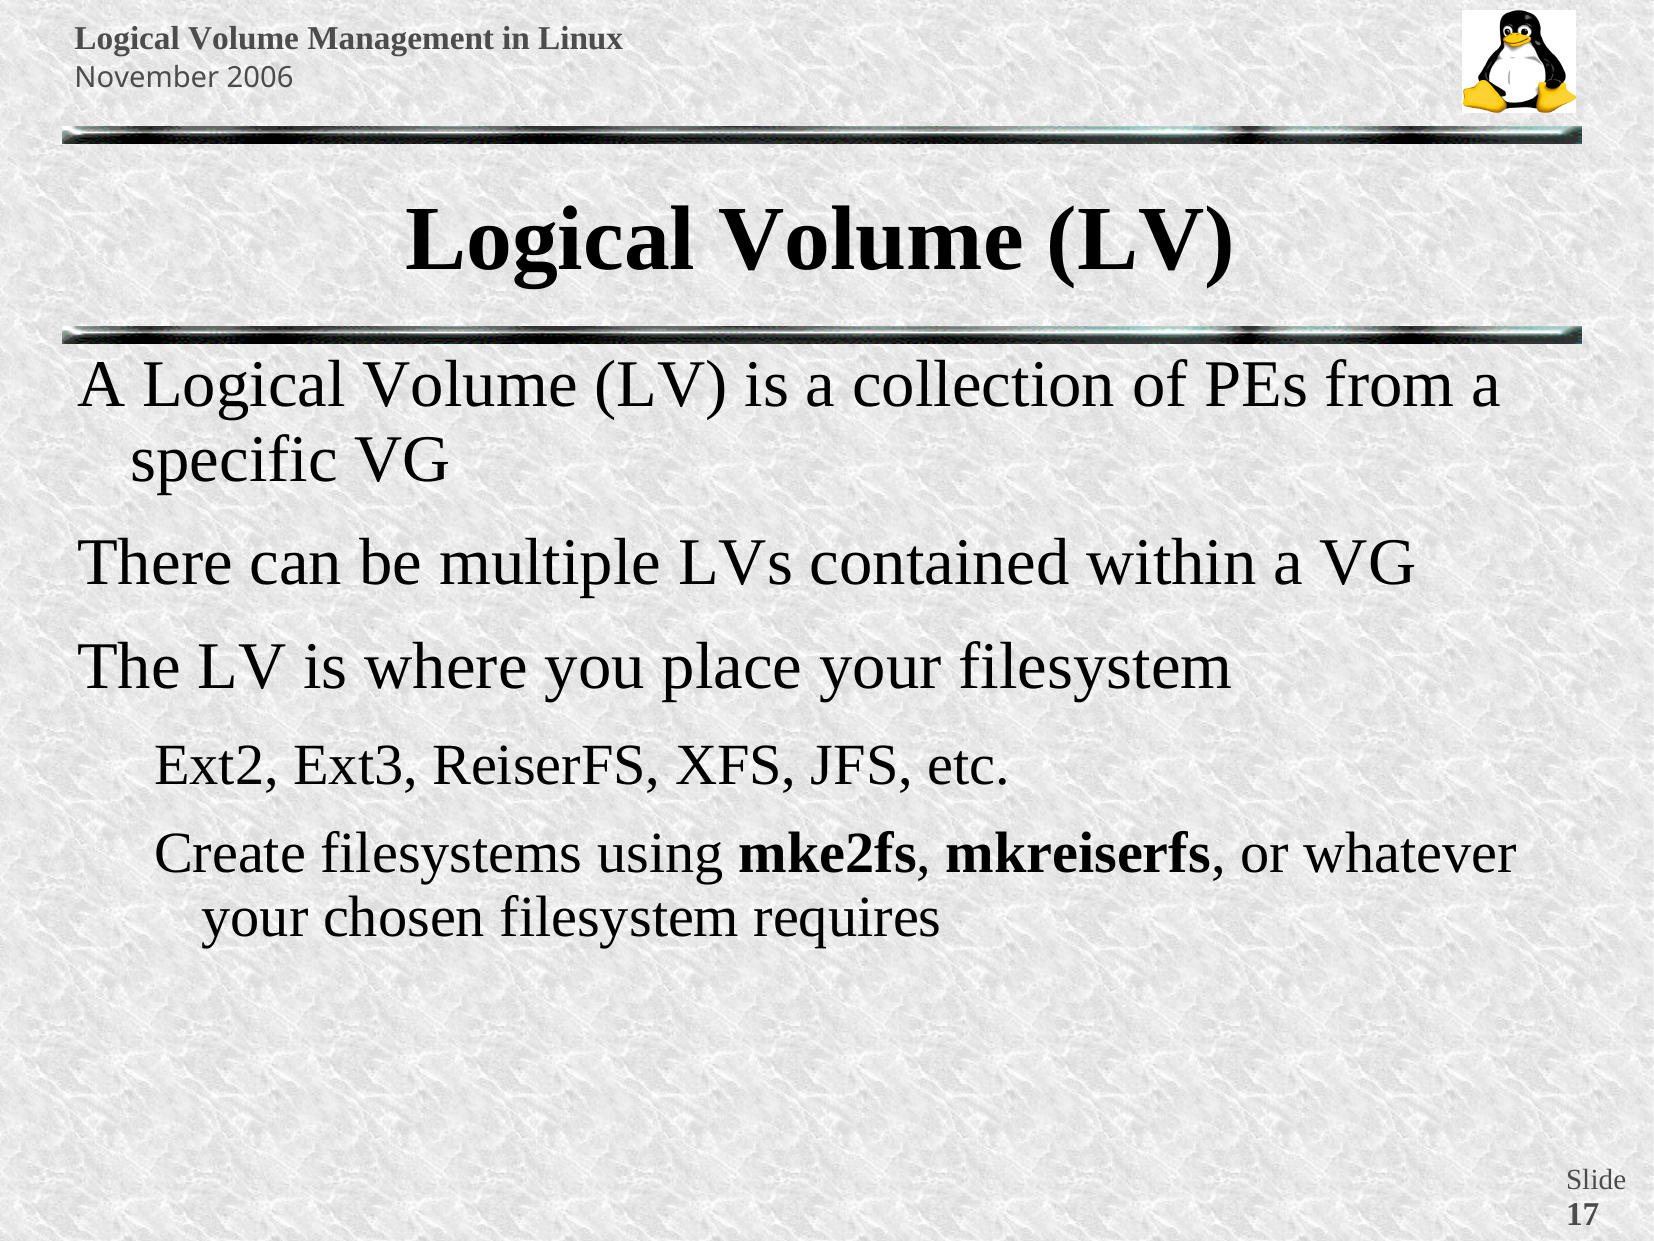

# Logical Volume (LV)
A Logical Volume (LV) is a collection of PEs from a specific VG
There can be multiple LVs contained within a VG
The LV is where you place your filesystem
Ext2, Ext3, ReiserFS, XFS, JFS, etc.
Create filesystems using mke2fs, mkreiserfs, or whatever your chosen filesystem requires